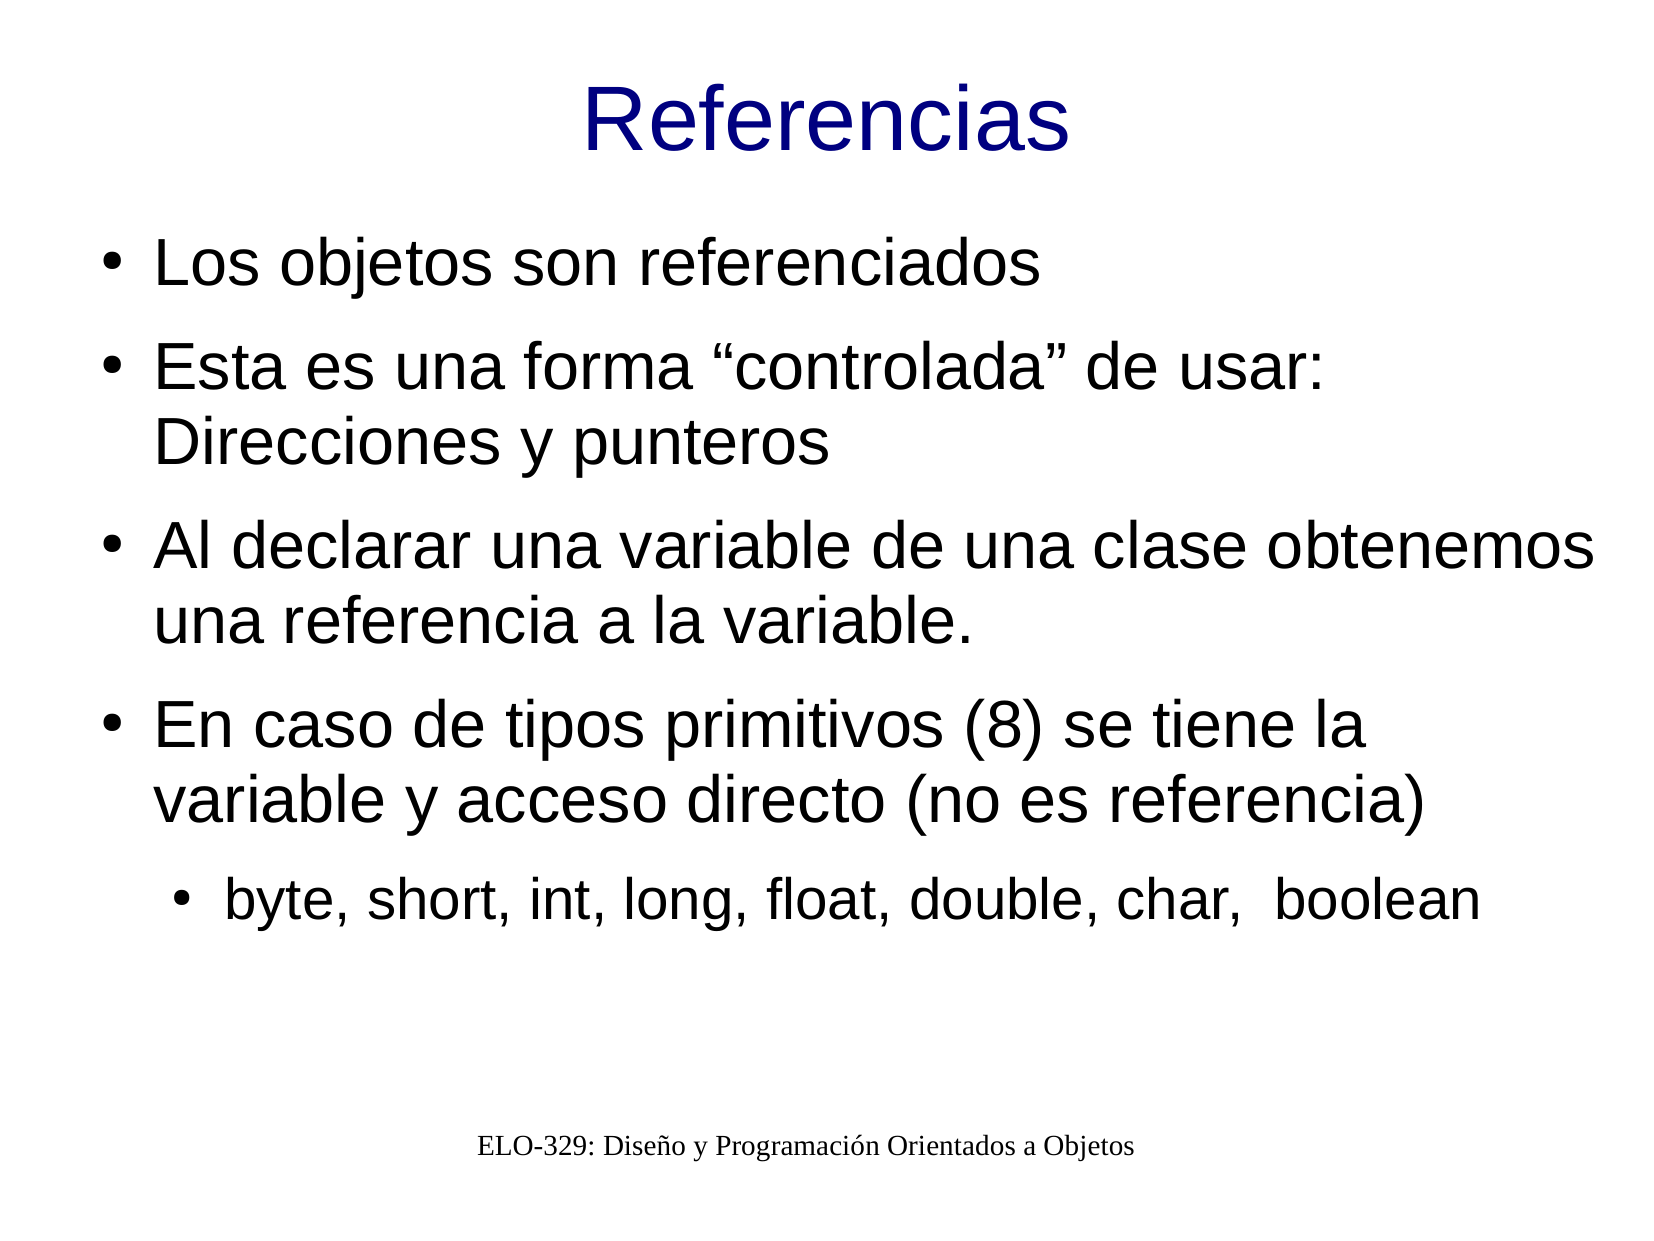

# Referencias
Los objetos son referenciados
Esta es una forma “controlada” de usar: Direcciones y punteros
Al declarar una variable de una clase obtenemos una referencia a la variable.
En caso de tipos primitivos (8) se tiene la variable y acceso directo (no es referencia)
byte, short, int, long, float, double, char,	boolean